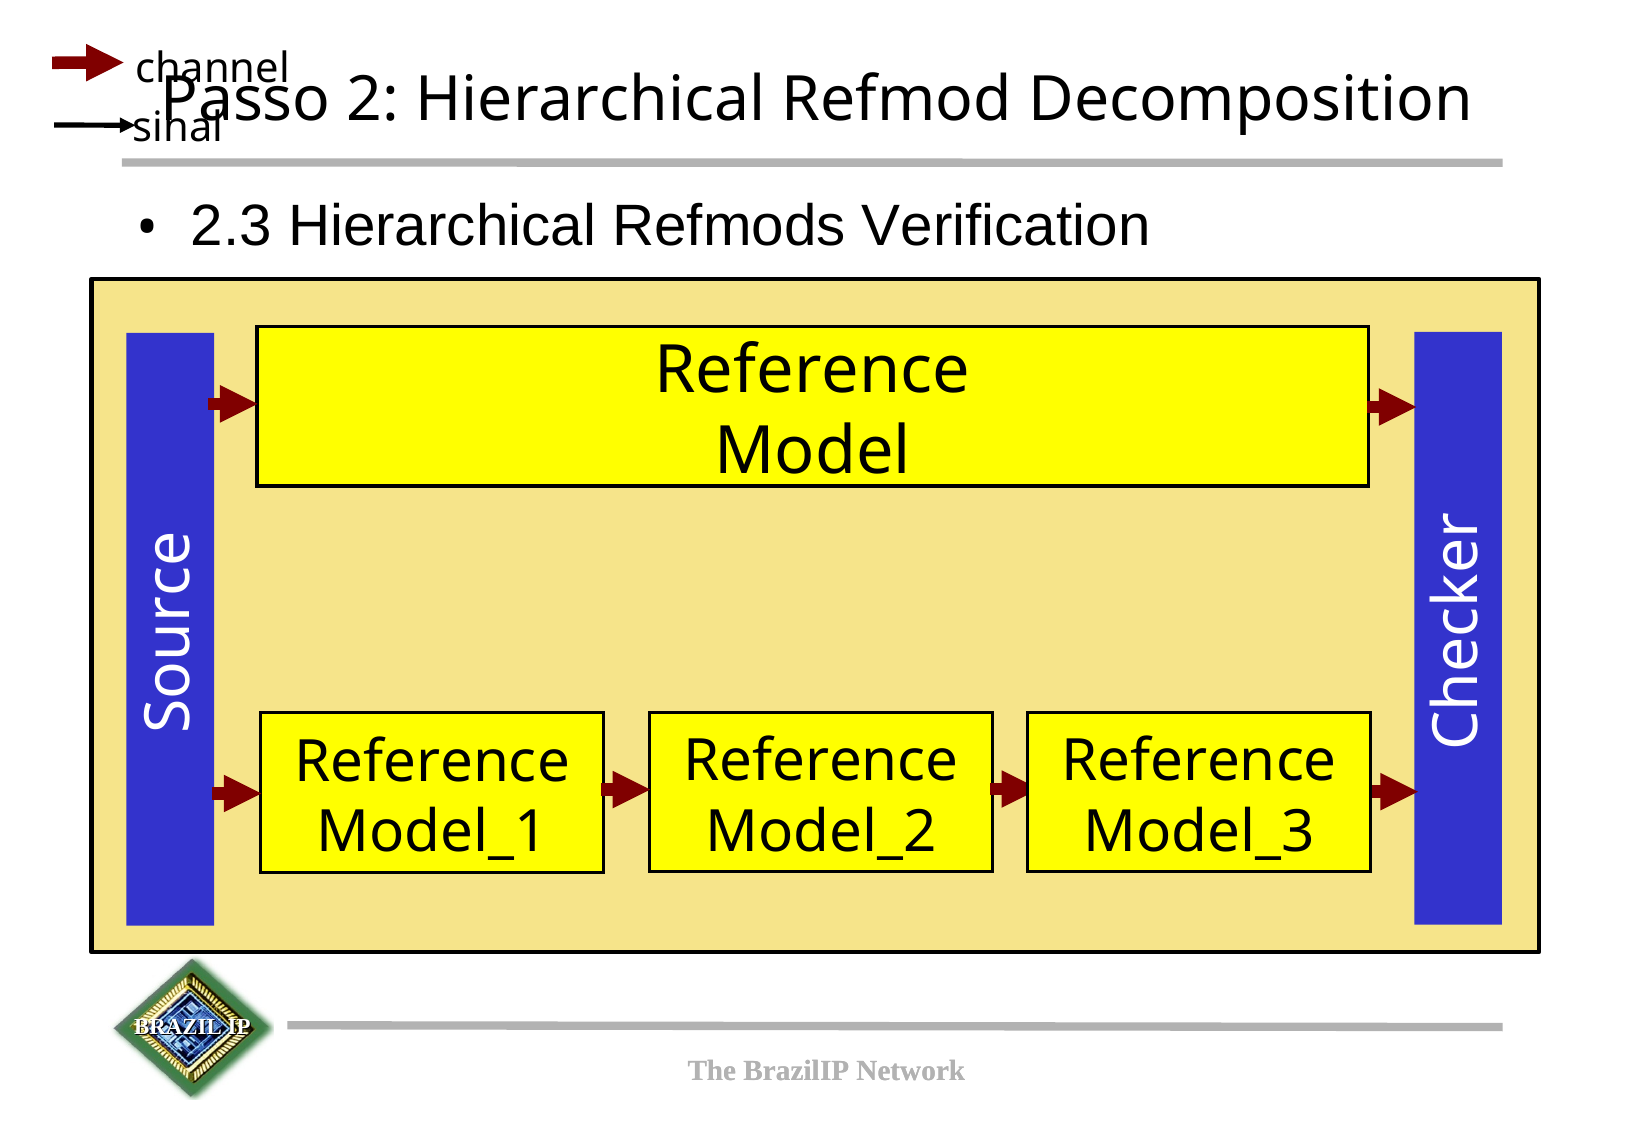

# Passo 2: Hierarchical Refmod Decomposition
channel
sinal
2.3 Hierarchical Refmods Verification
Reference
Model
Checker
Source
Reference
Model_2
Reference
Model_3
Reference
Model_1